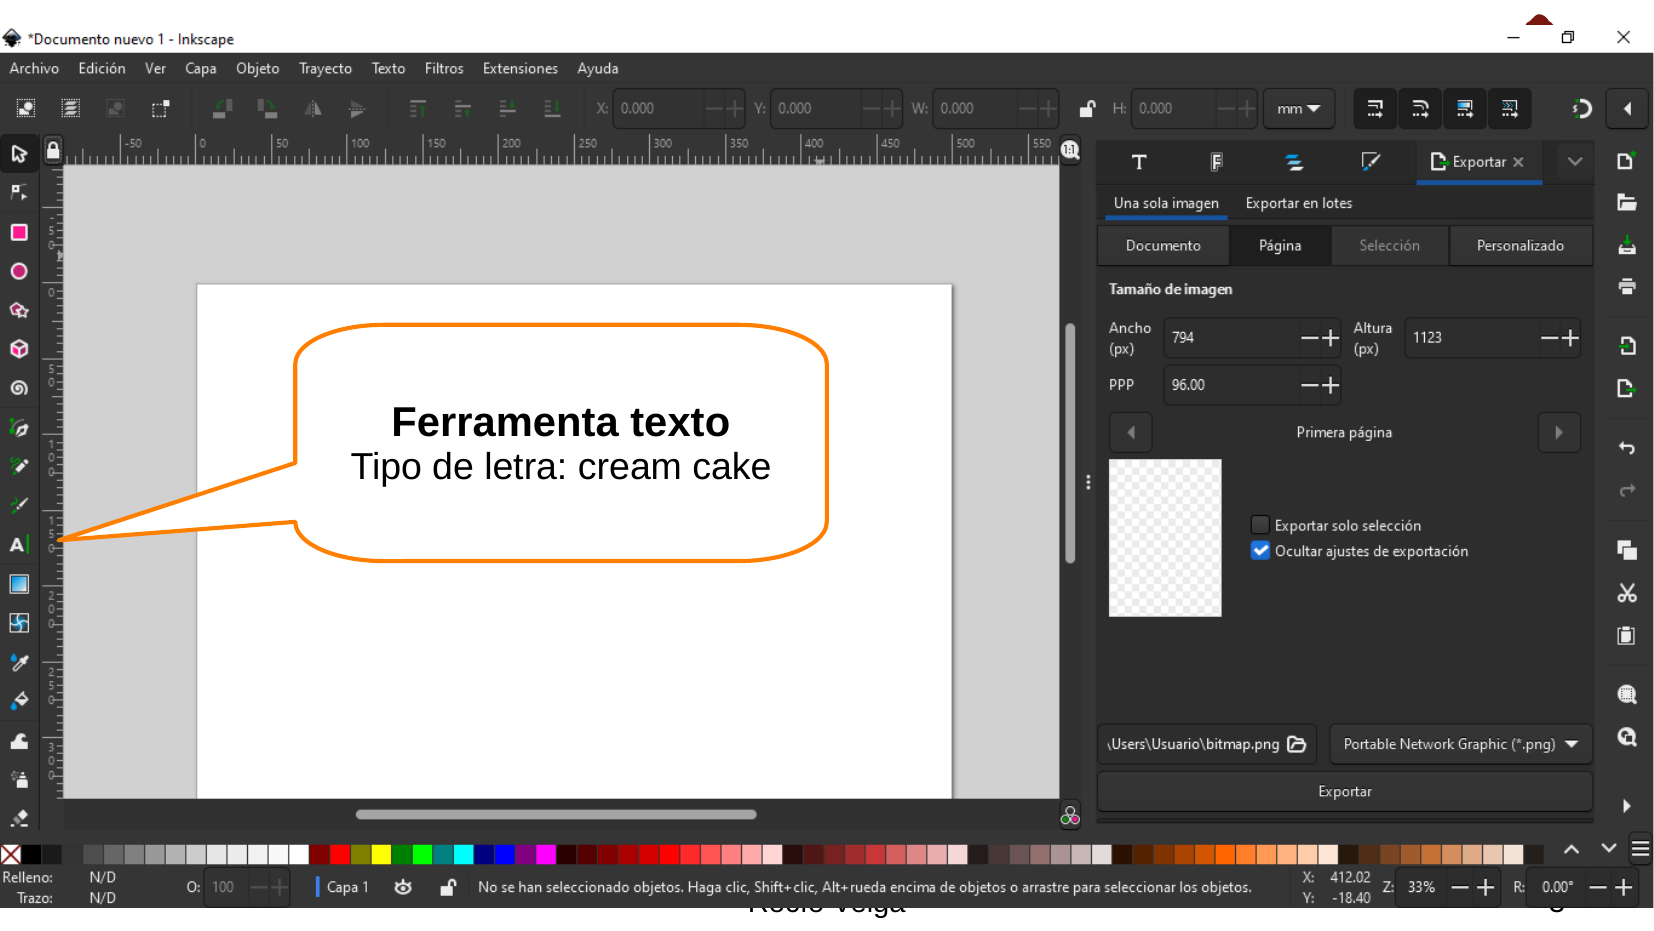

#
Ferramenta texto
Tipo de letra: cream cake
Rocío Veiga
3